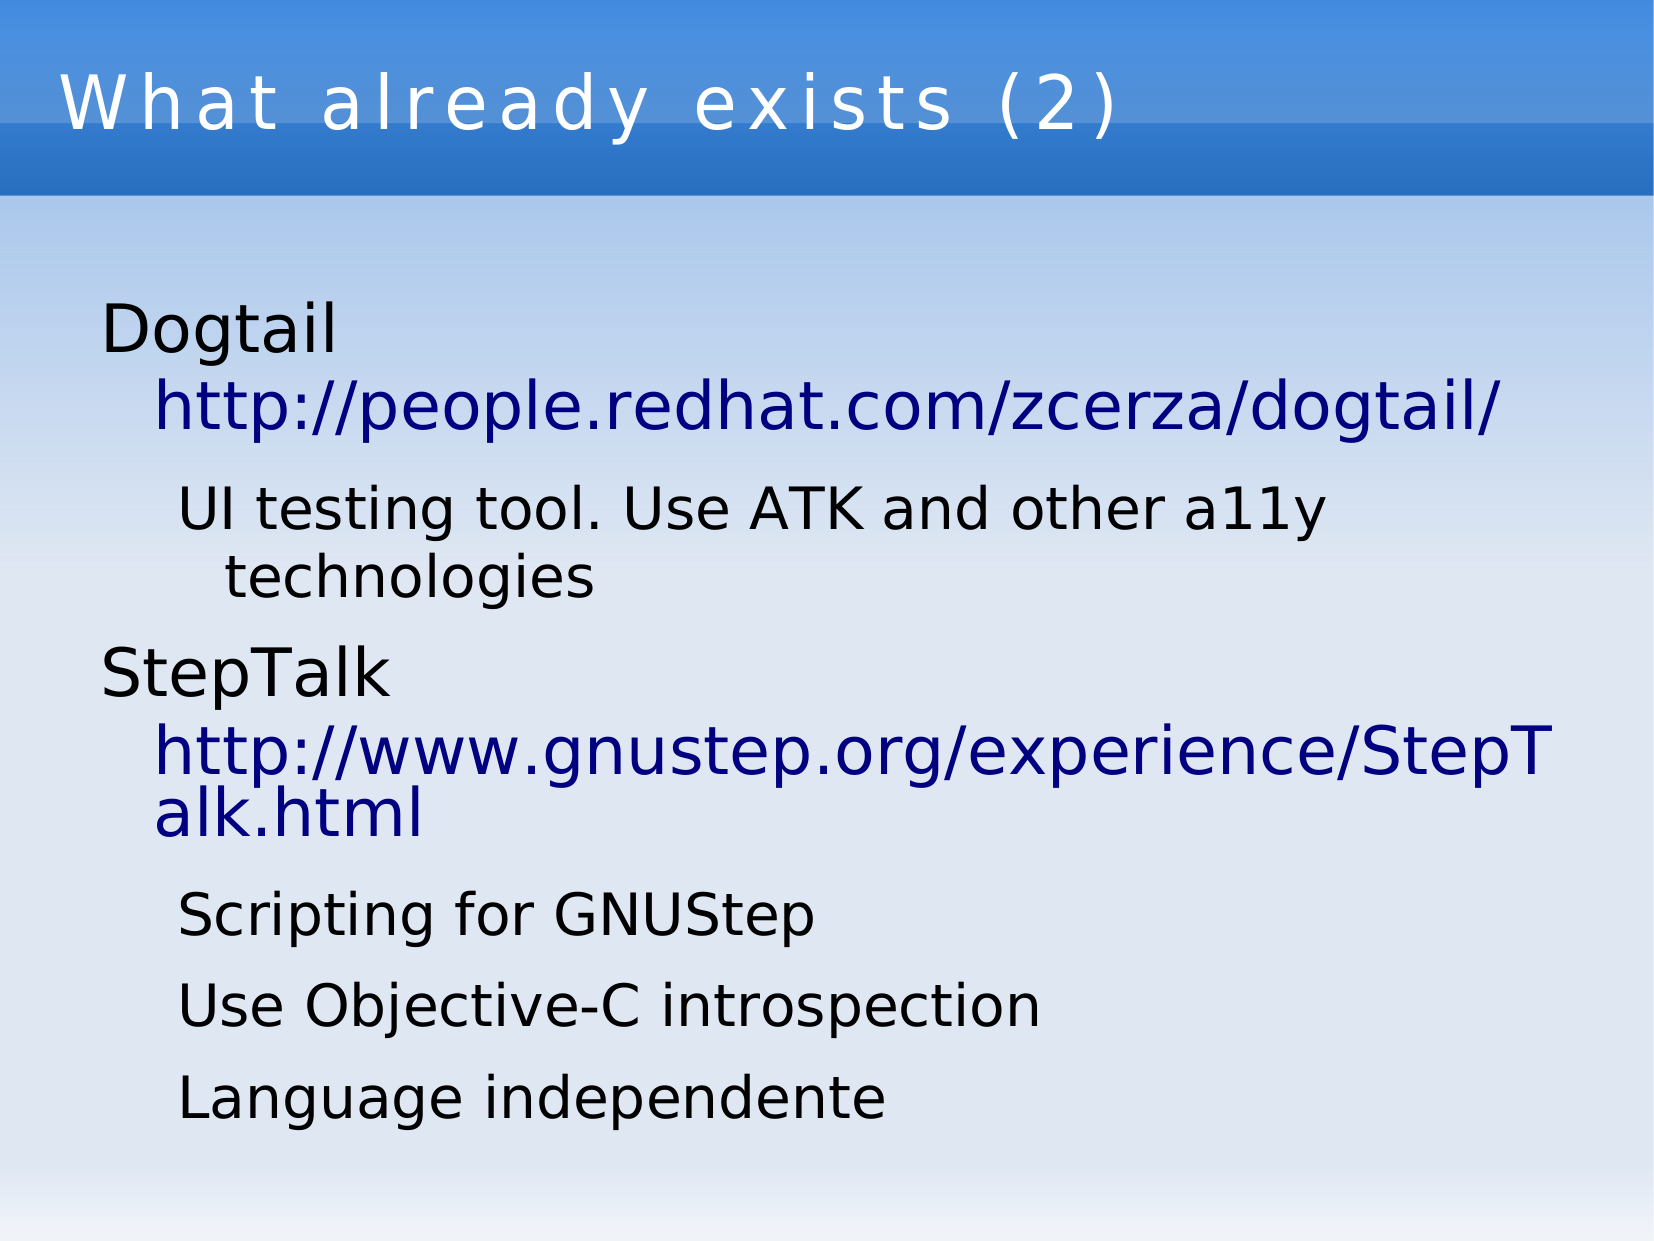

# What already exists (2)
Dogtail http://people.redhat.com/zcerza/dogtail/
UI testing tool. Use ATK and other a11y technologies
StepTalk http://www.gnustep.org/experience/StepTalk.html
Scripting for GNUStep
Use Objective-C introspection
Language independente